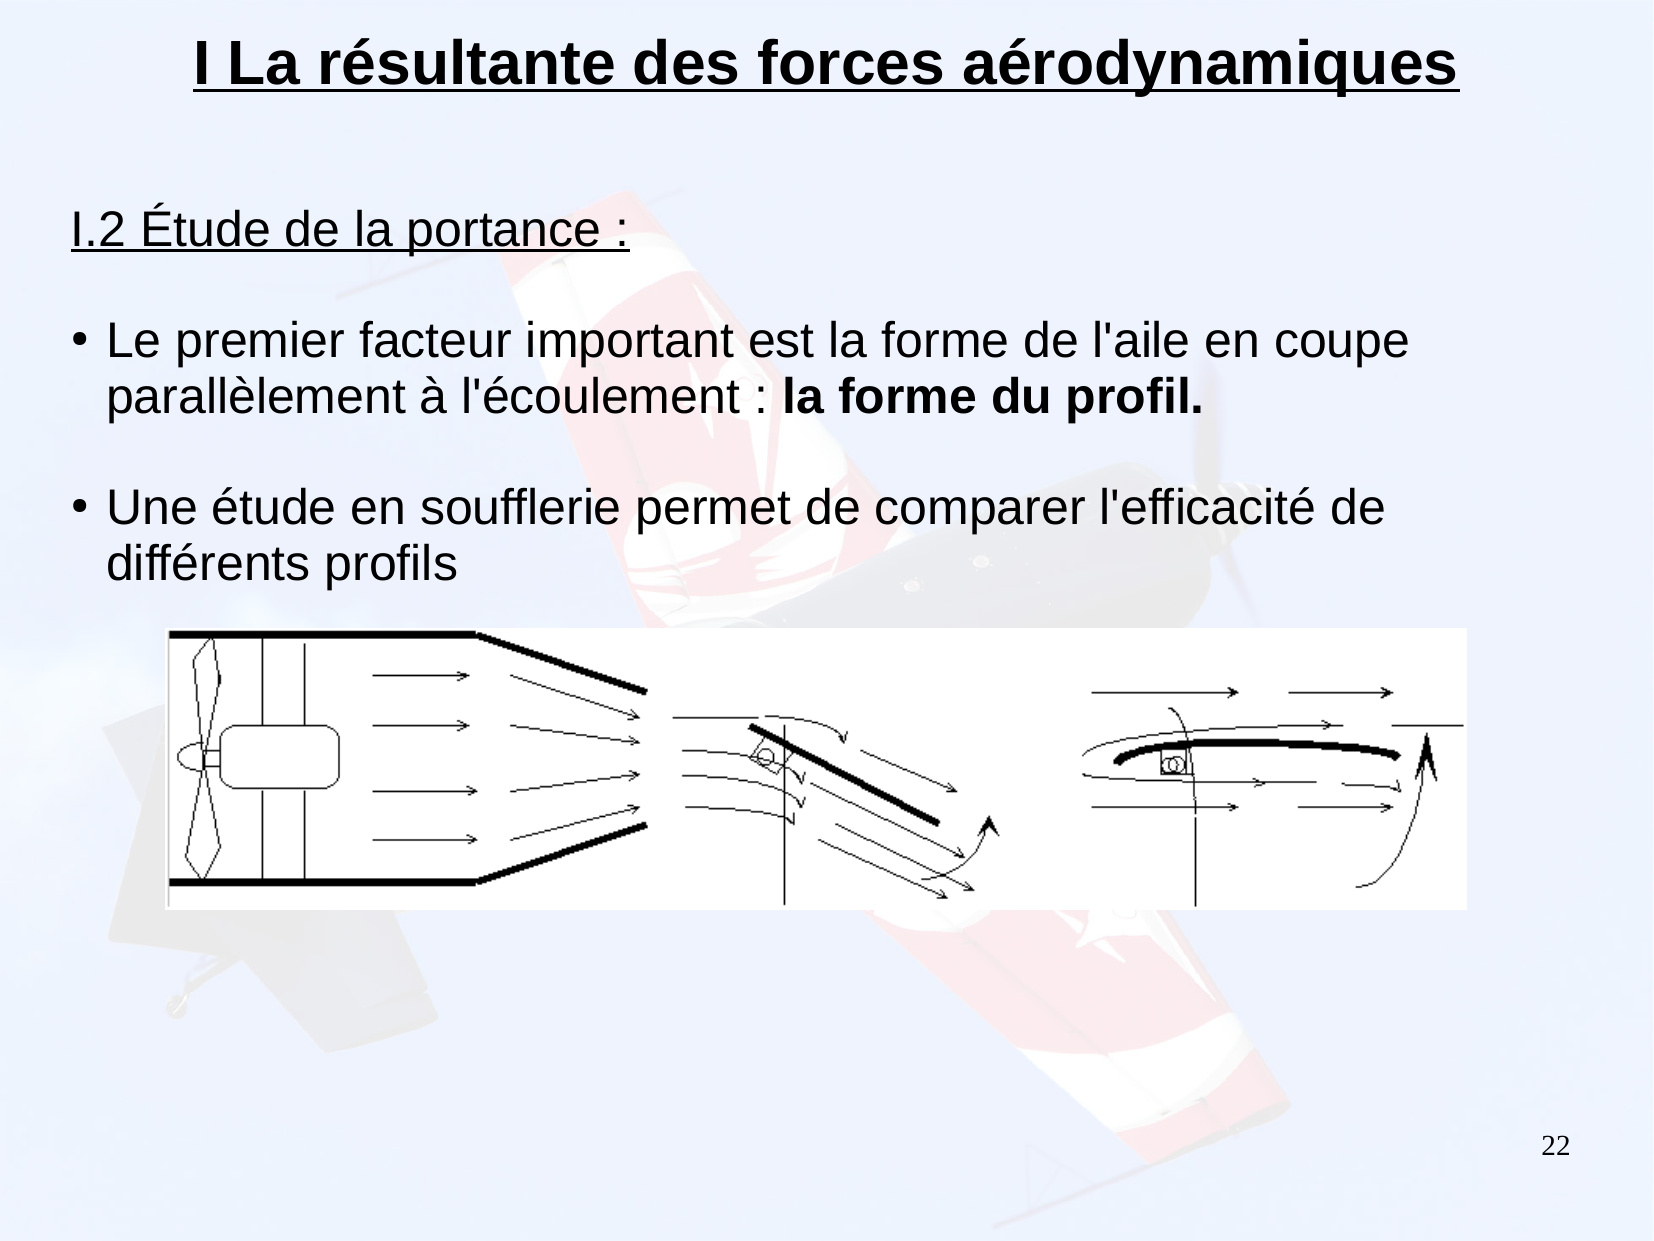

# I La résultante des forces aérodynamiques
I.2 Étude de la portance :
Le premier facteur important est la forme de l'aile en coupe parallèlement à l'écoulement : la forme du profil.
Une étude en soufflerie permet de comparer l'efficacité de différents profils
22